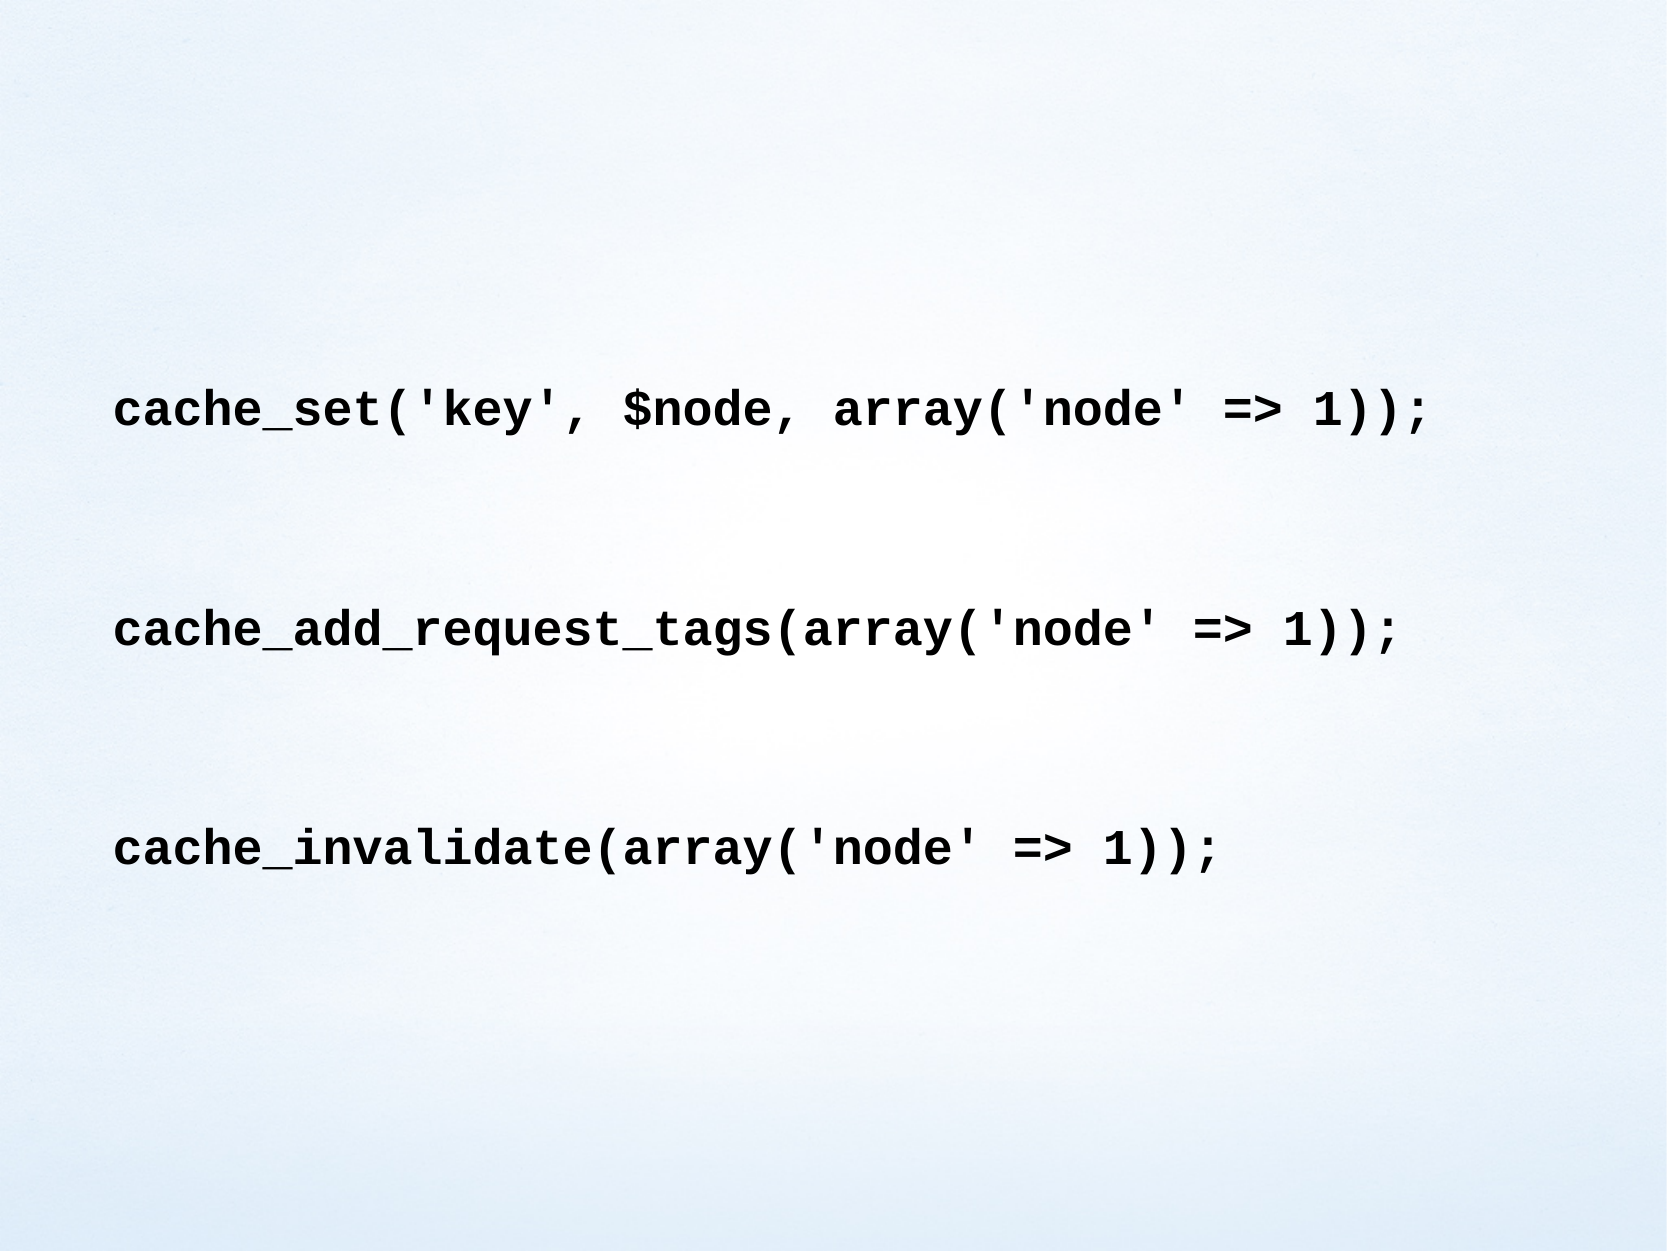

# cache_set('key', $node, array('node' => 1));
cache_add_request_tags(array('node' => 1));
cache_invalidate(array('node' => 1));